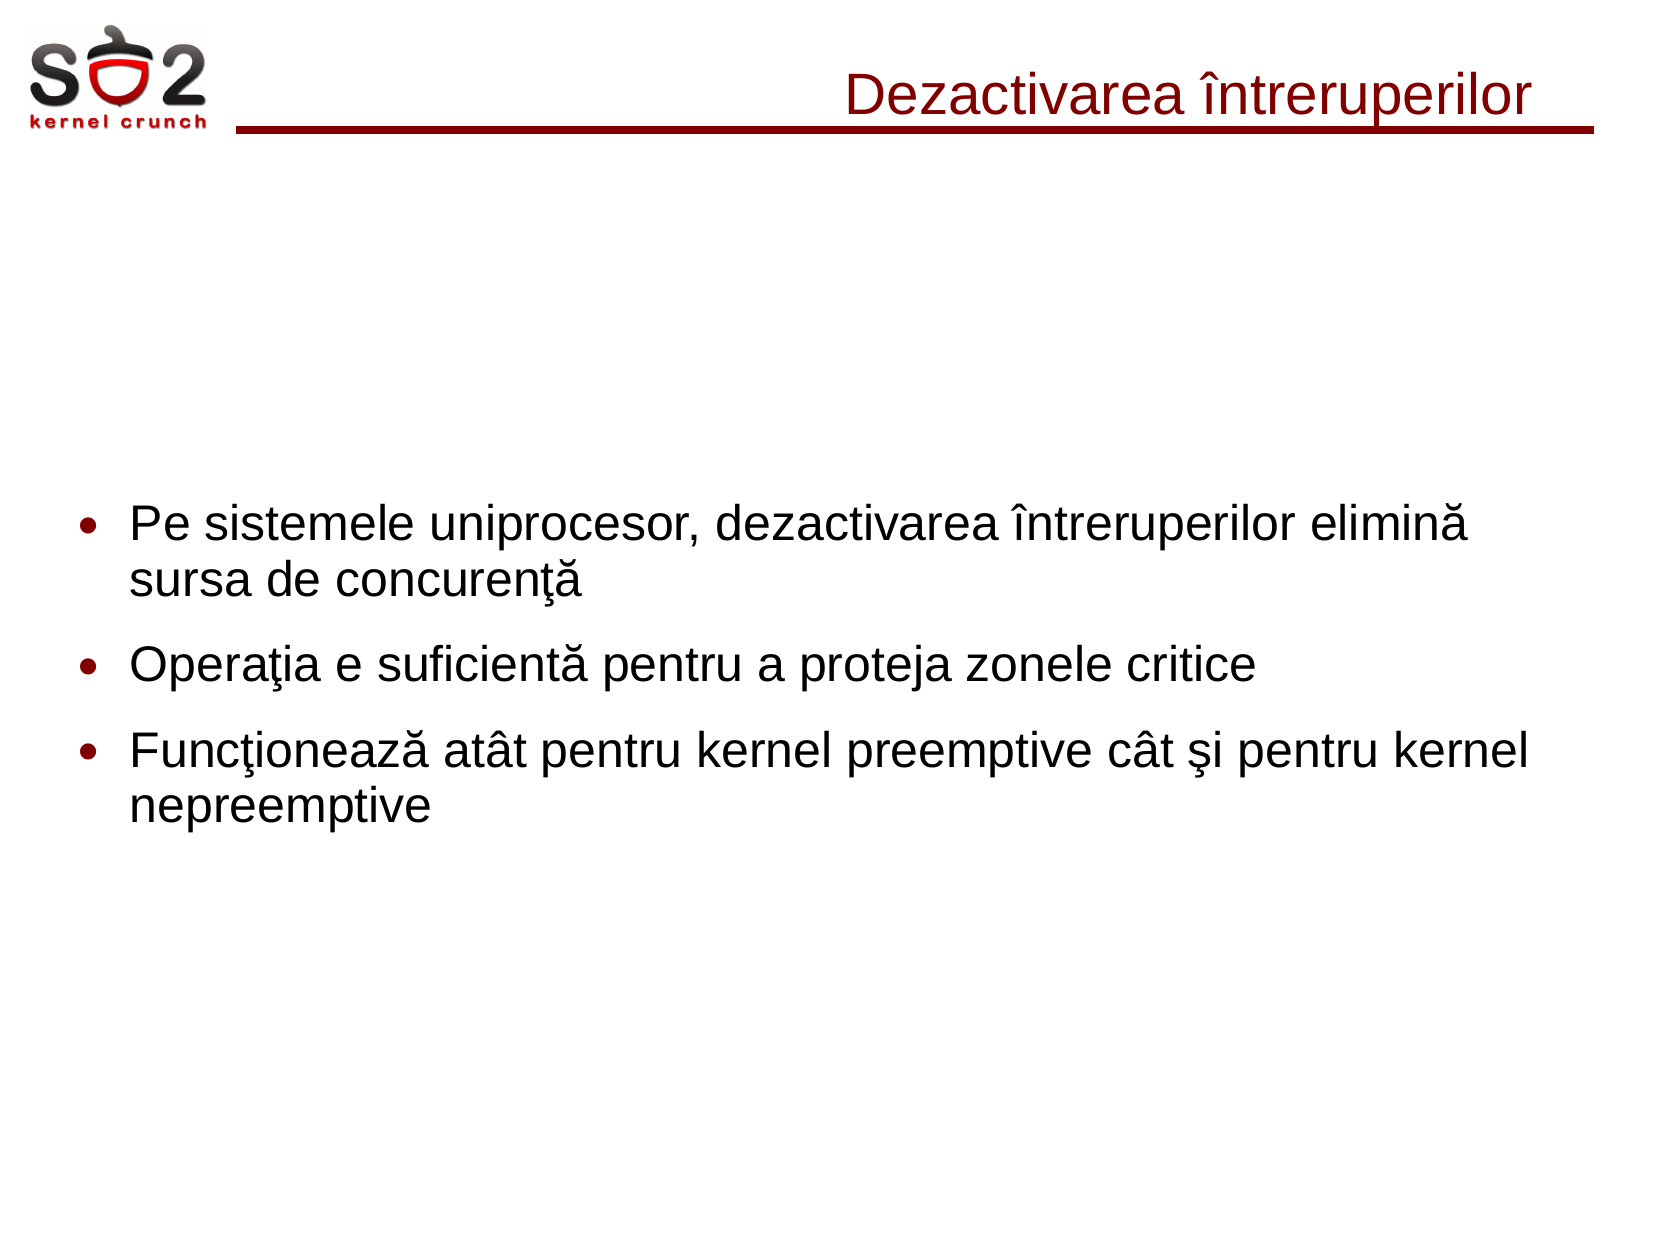

# Dezactivarea întreruperilor
Pe sistemele uniprocesor, dezactivarea întreruperilor elimină sursa de concurenţă
Operaţia e suficientă pentru a proteja zonele critice
Funcţionează atât pentru kernel preemptive cât şi pentru kernel nepreemptive